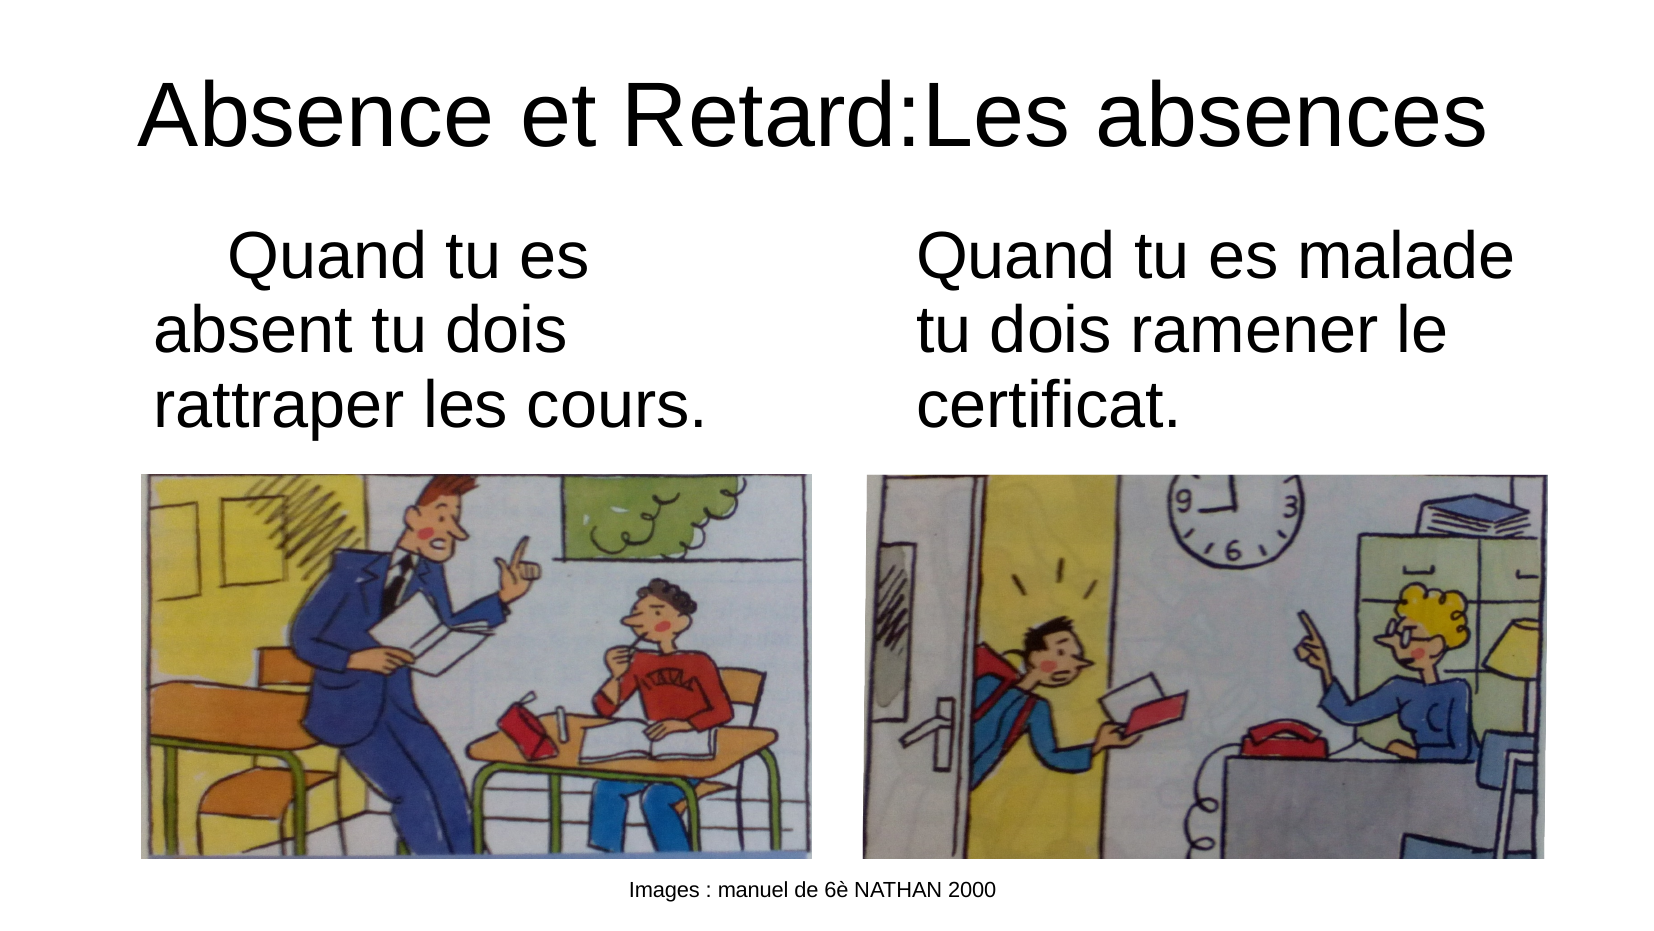

# Absence et Retard:Les absences
 Quand tu es absent tu dois rattraper les cours.
Quand tu es malade tu dois ramener le certificat.
Images : manuel de 6è NATHAN 2000